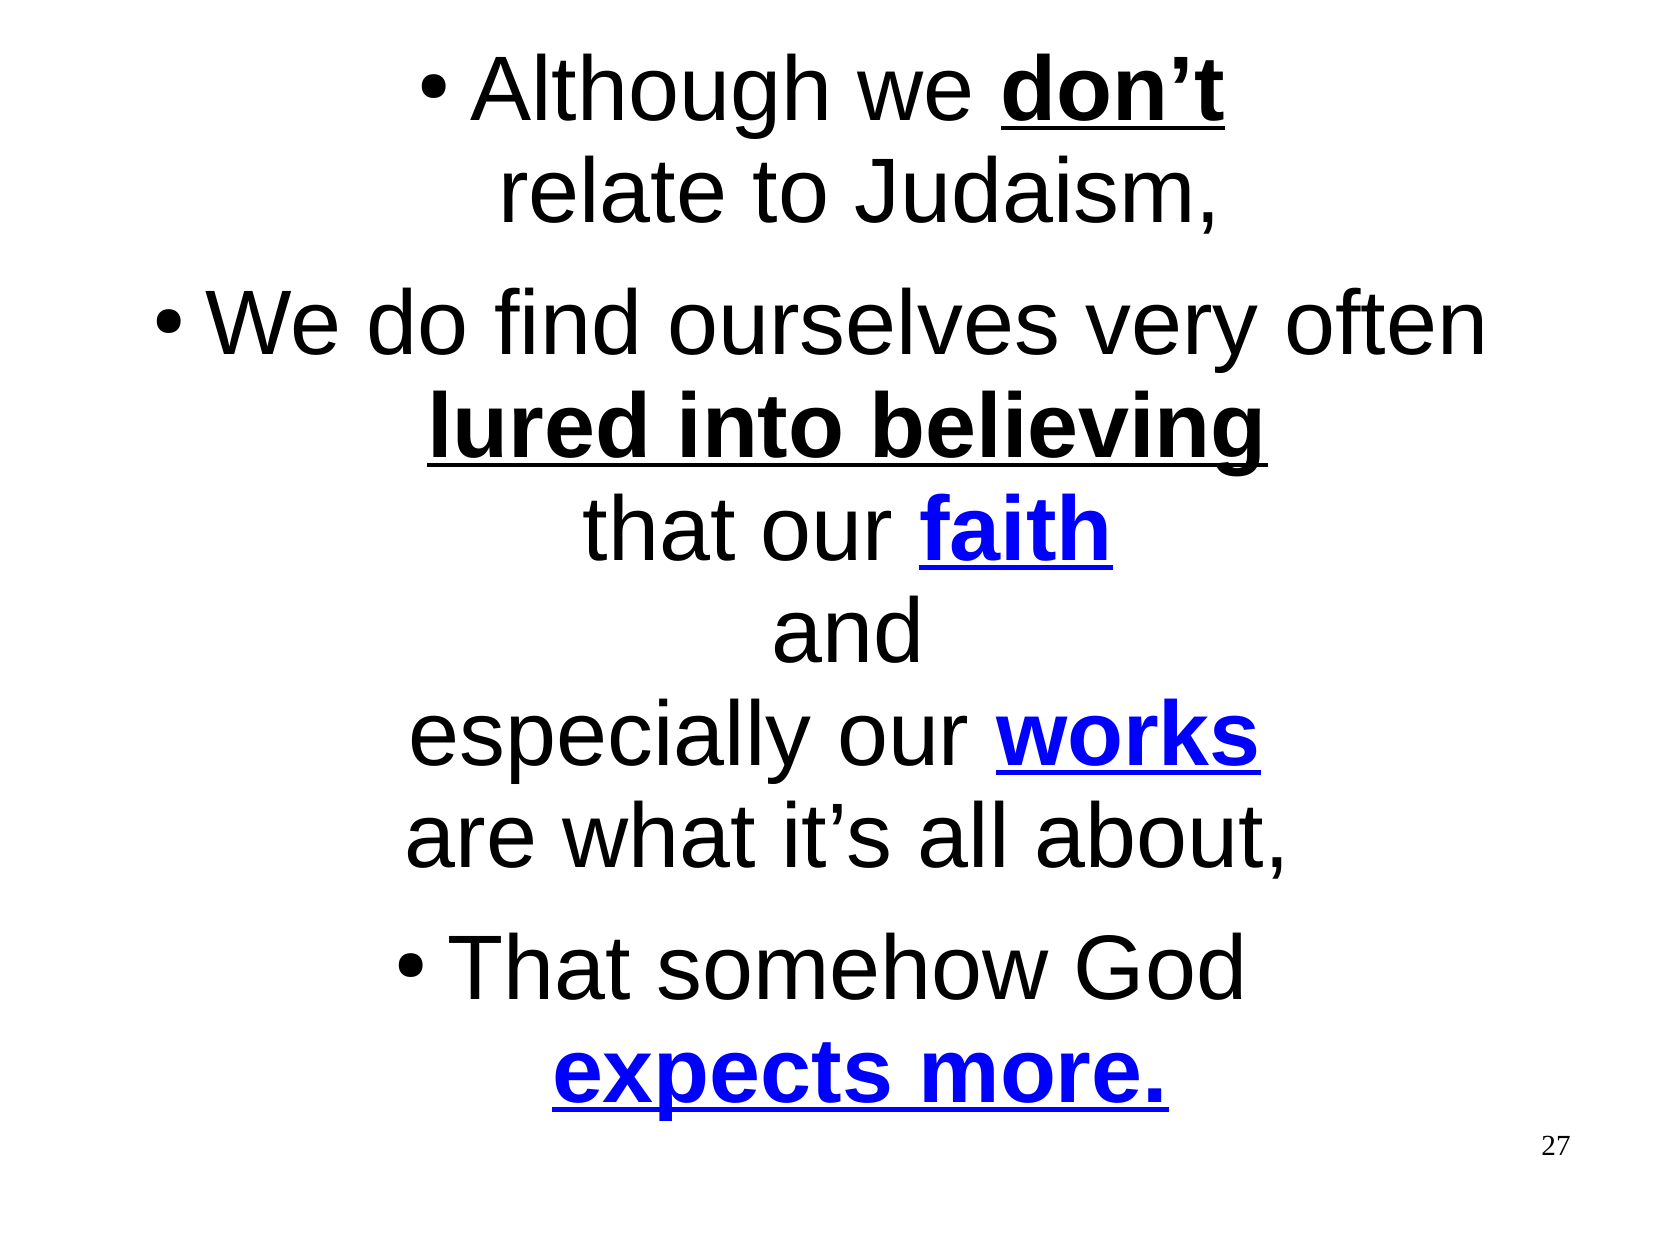

# Although we don’t relate to Judaism,
We do find ourselves very often
lured into believing
that our faith
and
especially our works
are what it’s all about,
That somehow God
expects more.
27